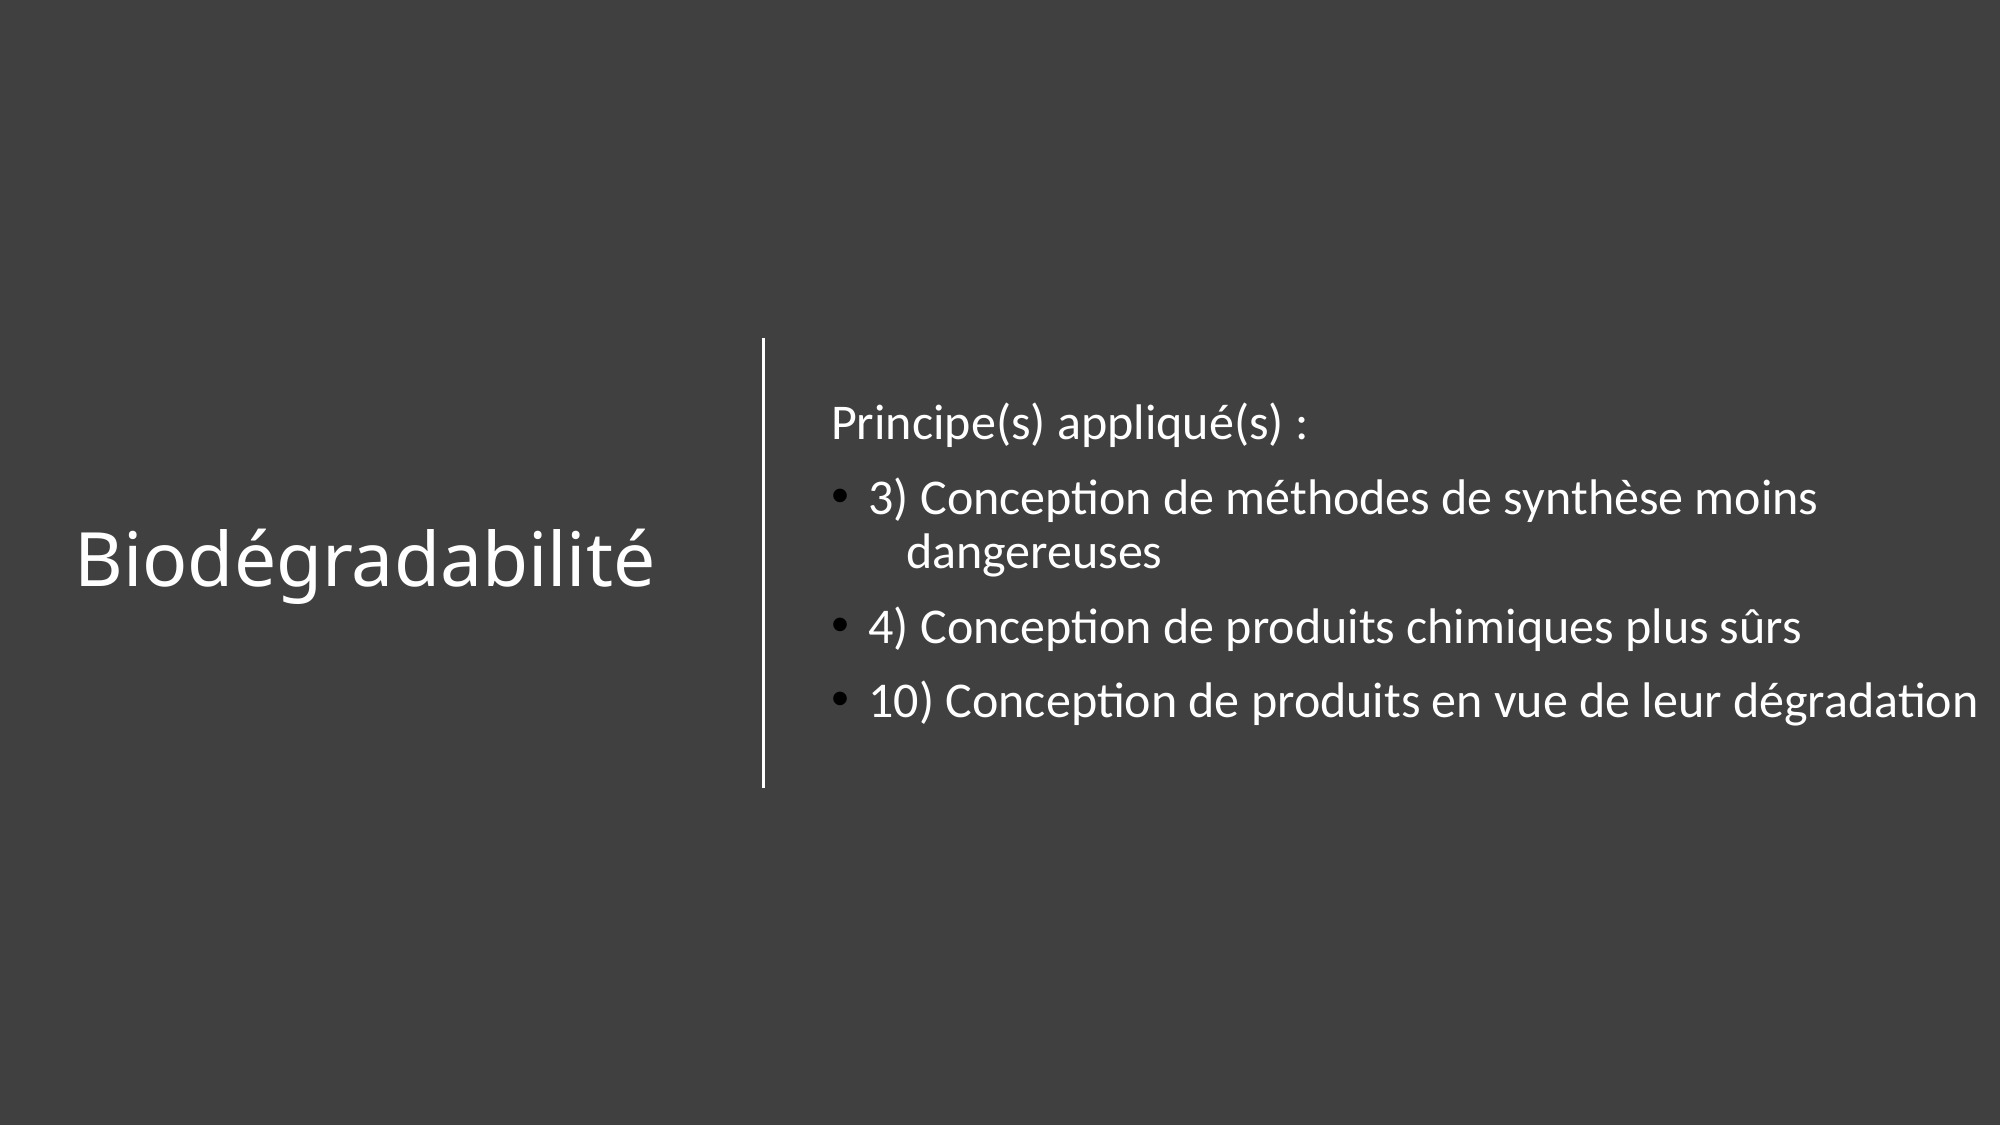

# Biodégradabilité
Principe(s) appliqué(s) :
3) Conception de méthodes de synthèse moins dangereuses
4) Conception de produits chimiques plus sûrs
10) Conception de produits en vue de leur dégradation